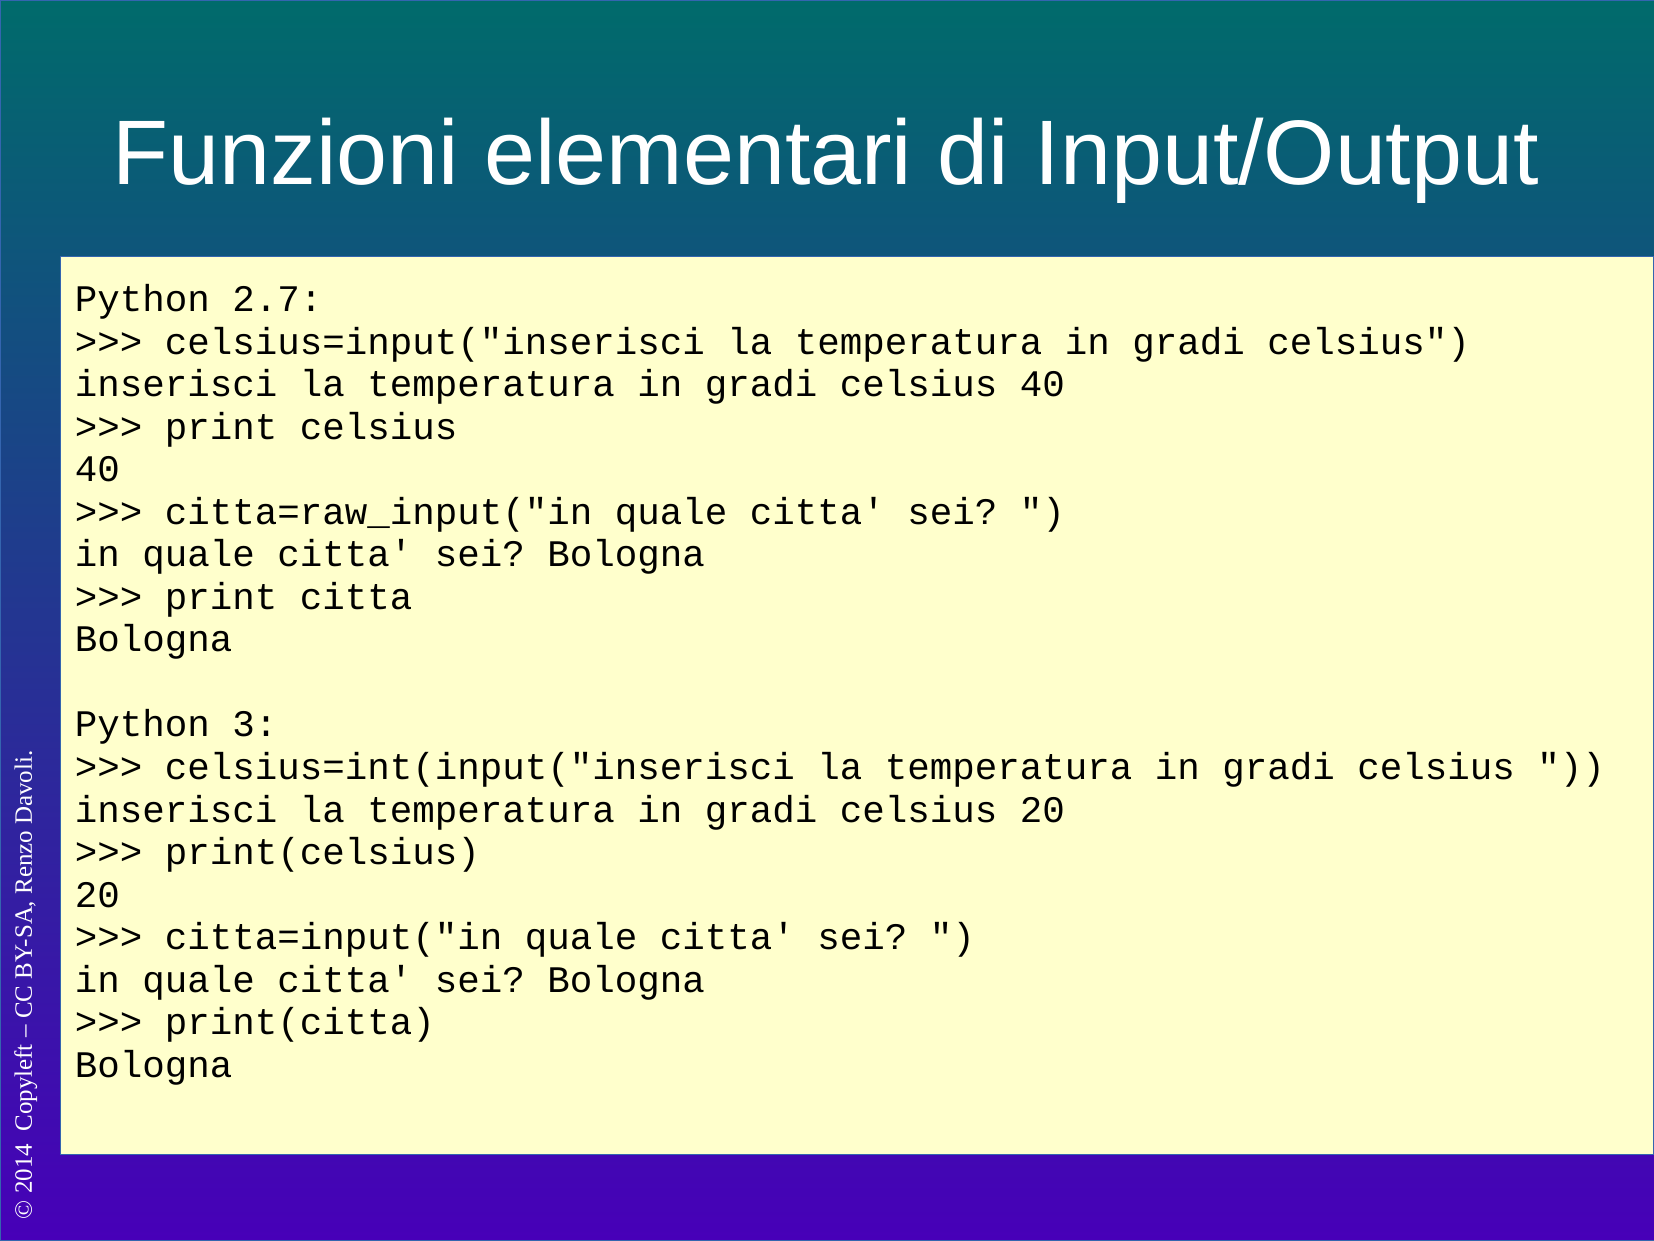

# Funzioni elementari di Input/Output
Python 2.7:
>>> celsius=input("inserisci la temperatura in gradi celsius")
inserisci la temperatura in gradi celsius 40
>>> print celsius
40
>>> citta=raw_input("in quale citta' sei? ")
in quale citta' sei? Bologna
>>> print citta
Bologna
Python 3:
>>> celsius=int(input("inserisci la temperatura in gradi celsius "))
inserisci la temperatura in gradi celsius 20
>>> print(celsius)
20
>>> citta=input("in quale citta' sei? ")
in quale citta' sei? Bologna
>>> print(citta)
Bologna